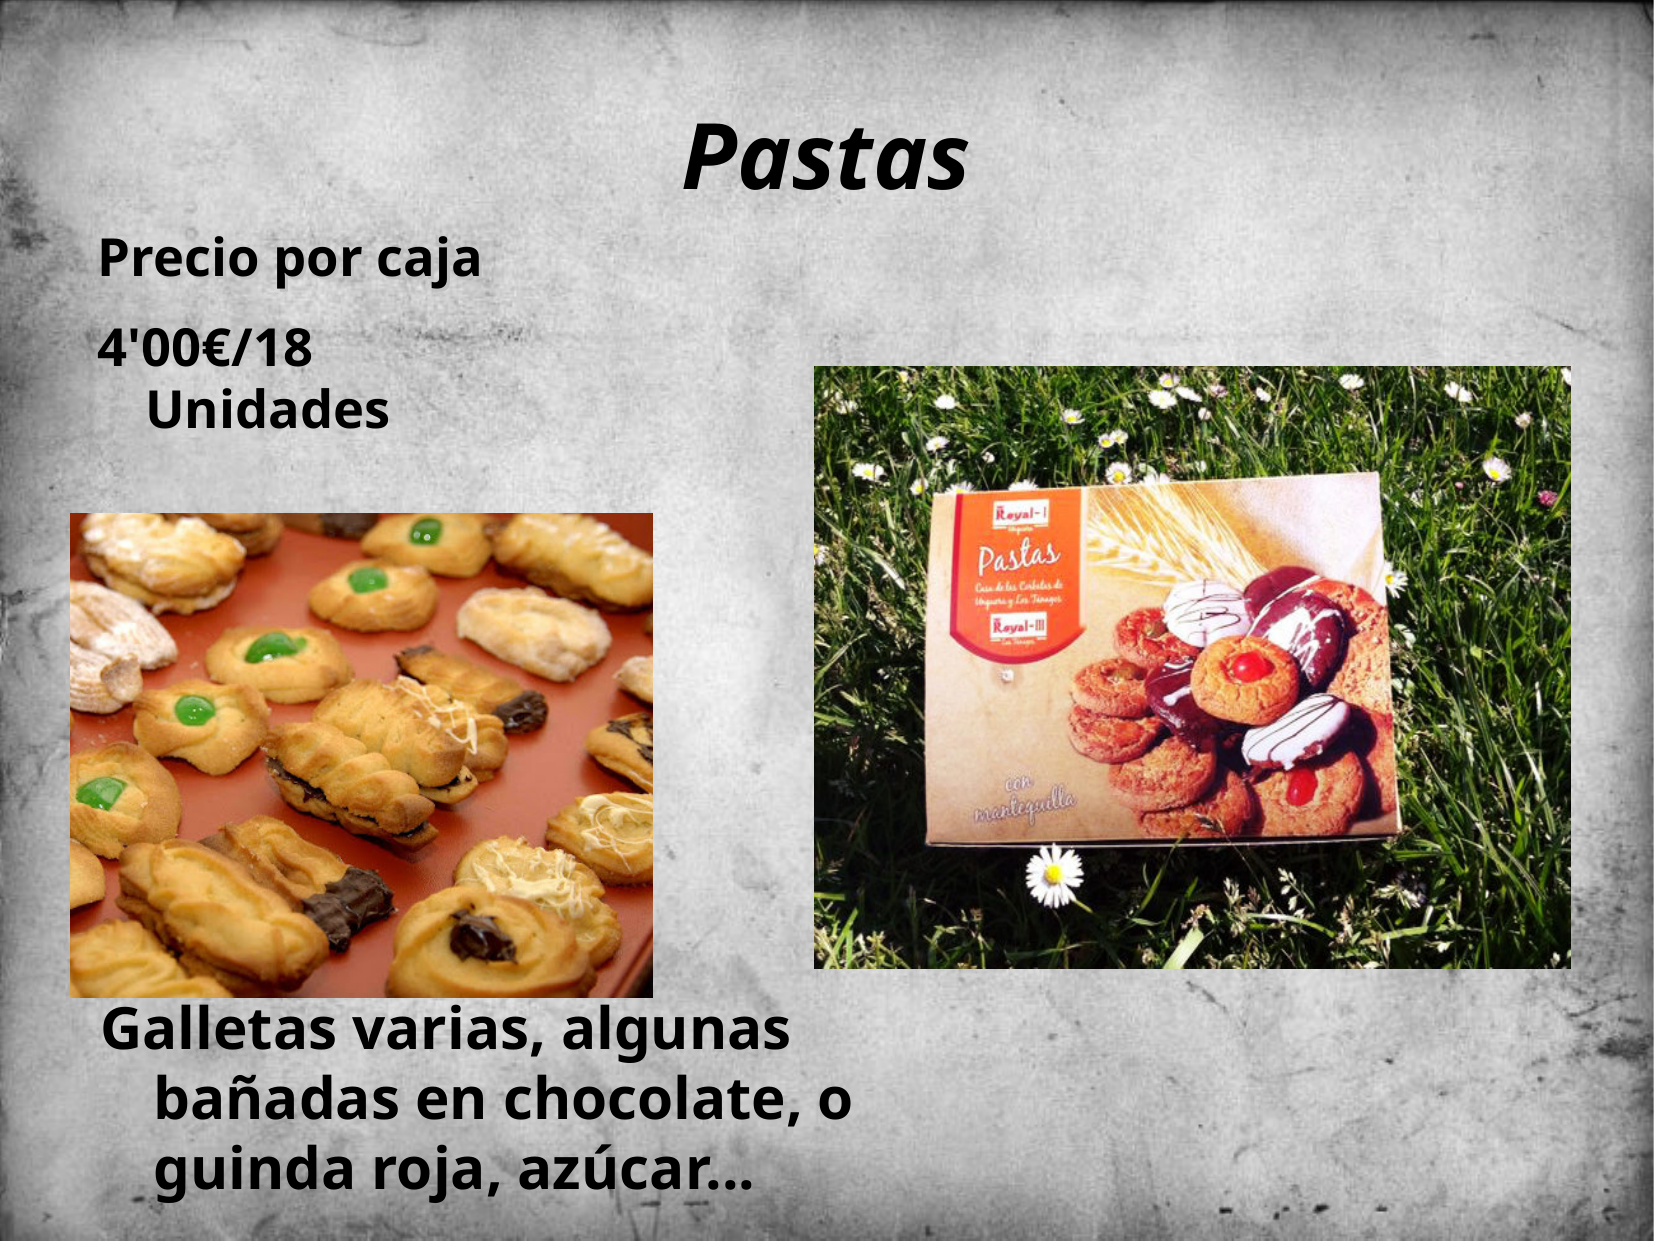

# Pastas
Precio por caja
4'00€/18 Unidades
Galletas varias, algunas bañadas en chocolate, o guinda roja, azúcar...